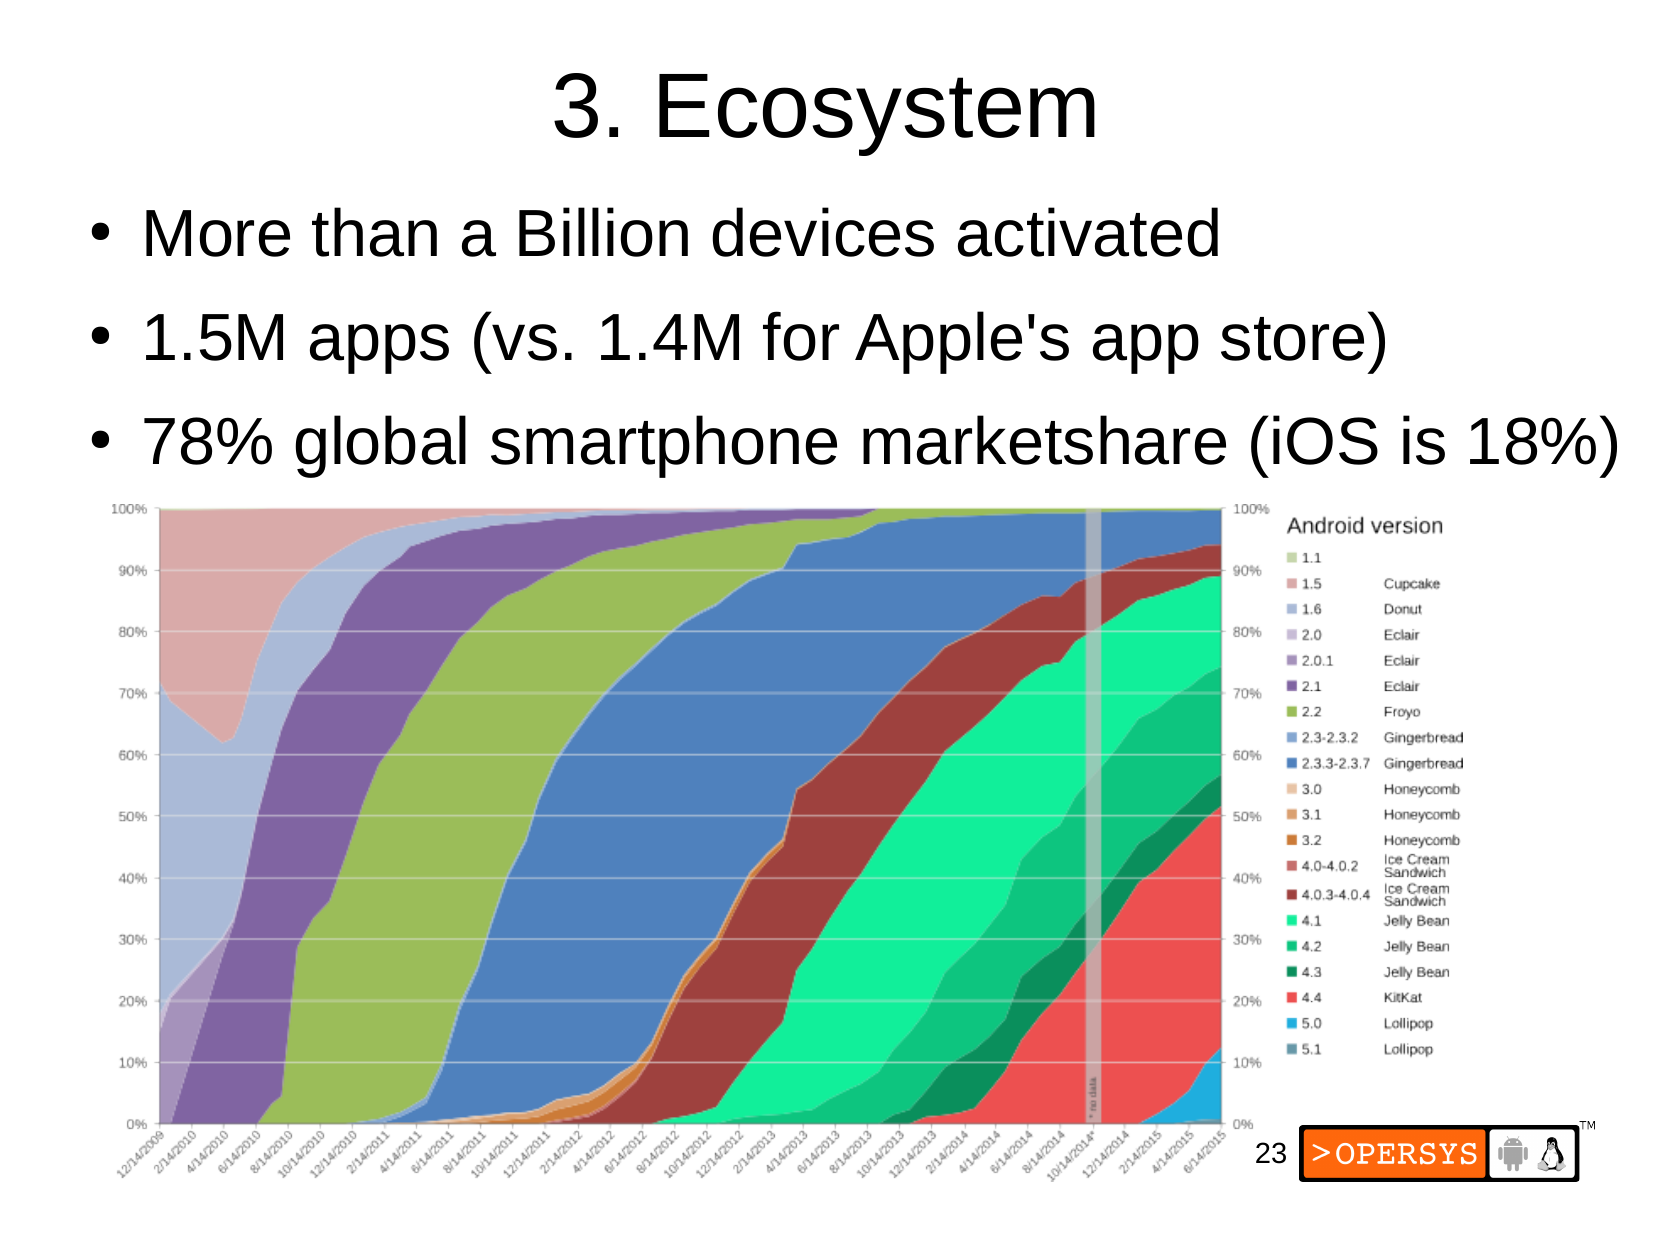

# 3. Ecosystem
More than a Billion devices activated
1.5M apps (vs. 1.4M for Apple's app store)
78% global smartphone marketshare (iOS is 18%)